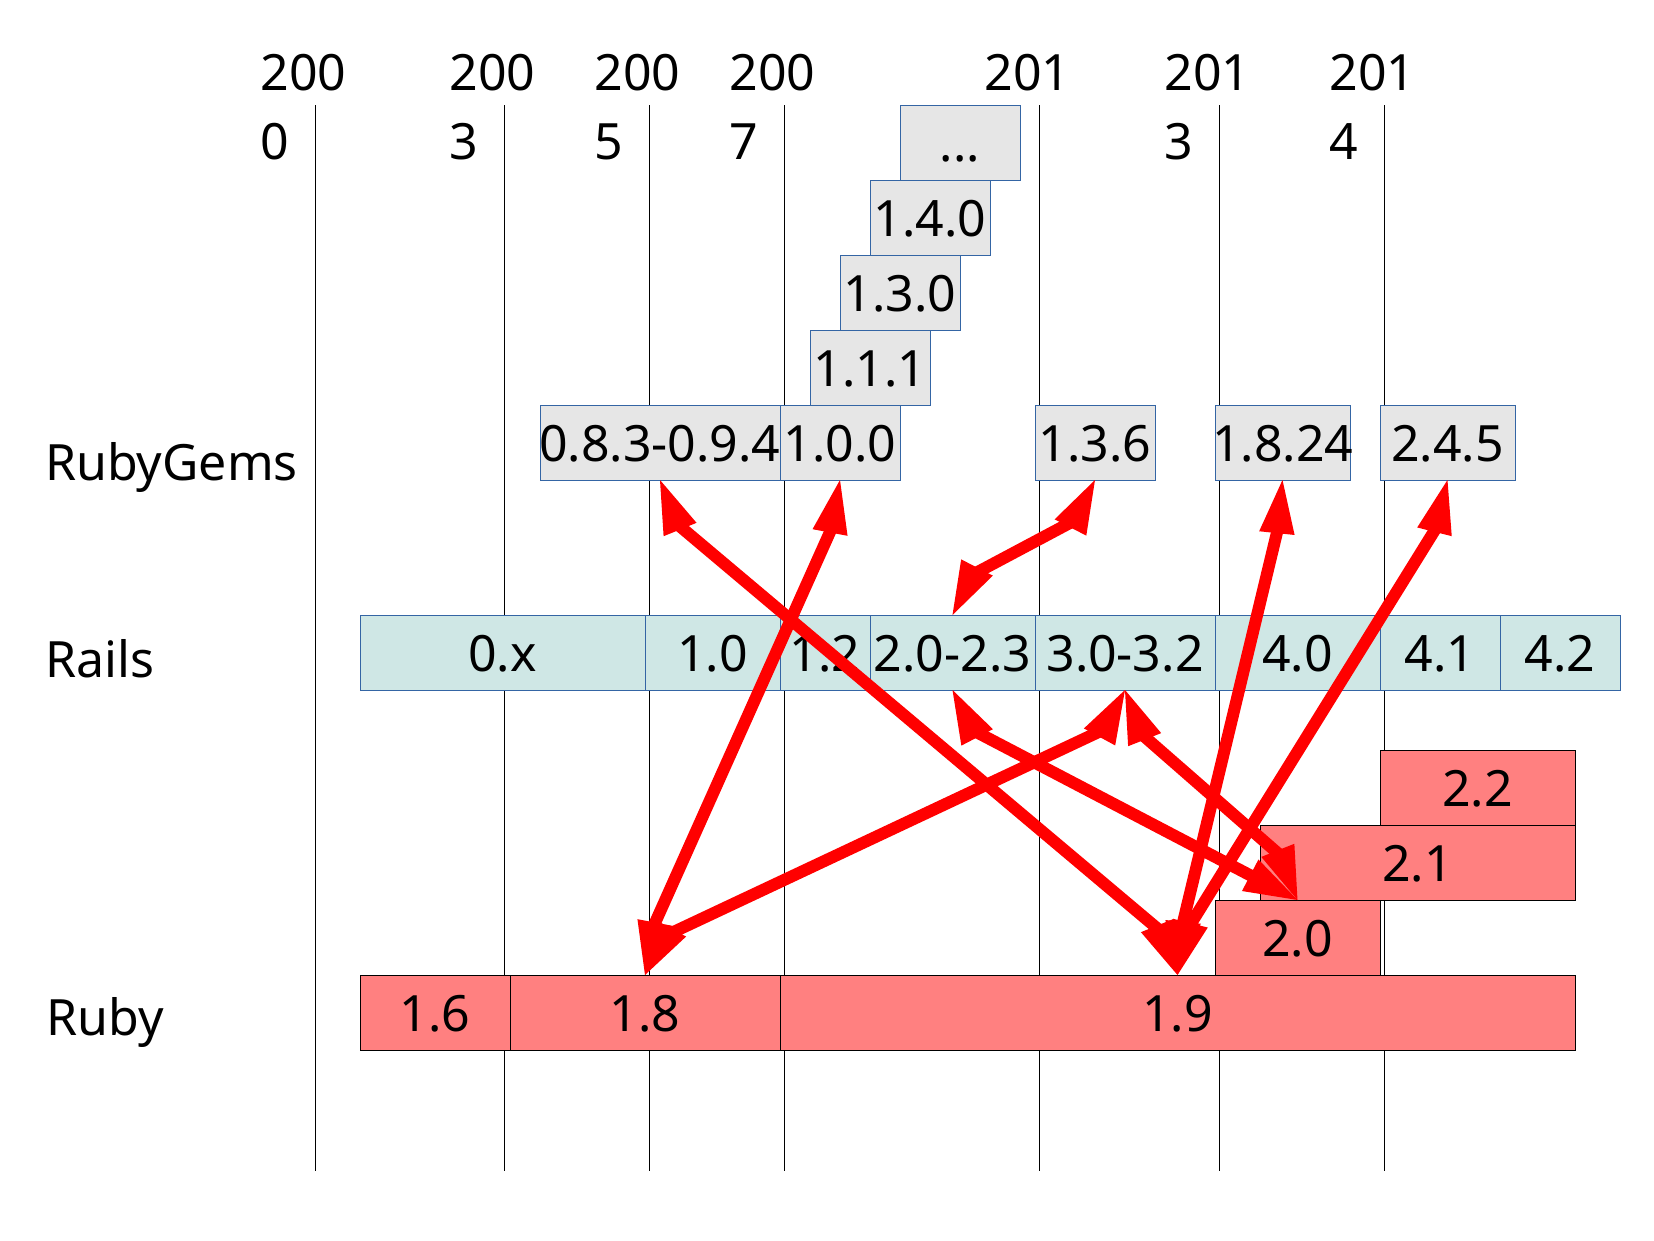

2000
2003
2005
2007
2010
2013
2014
...
1.4.0
1.3.0
1.1.1
0.8.3-0.9.4
1.0.0
1.3.6
1.8.24
2.4.5
RubyGems
0.x
1.0
1.2
2.0-2.3
2.0-2.3
3.0-3.2
4.0
4.1
4.2
Rails
2.2
2.1
2.0
Ruby
1.6
1.8
1.9